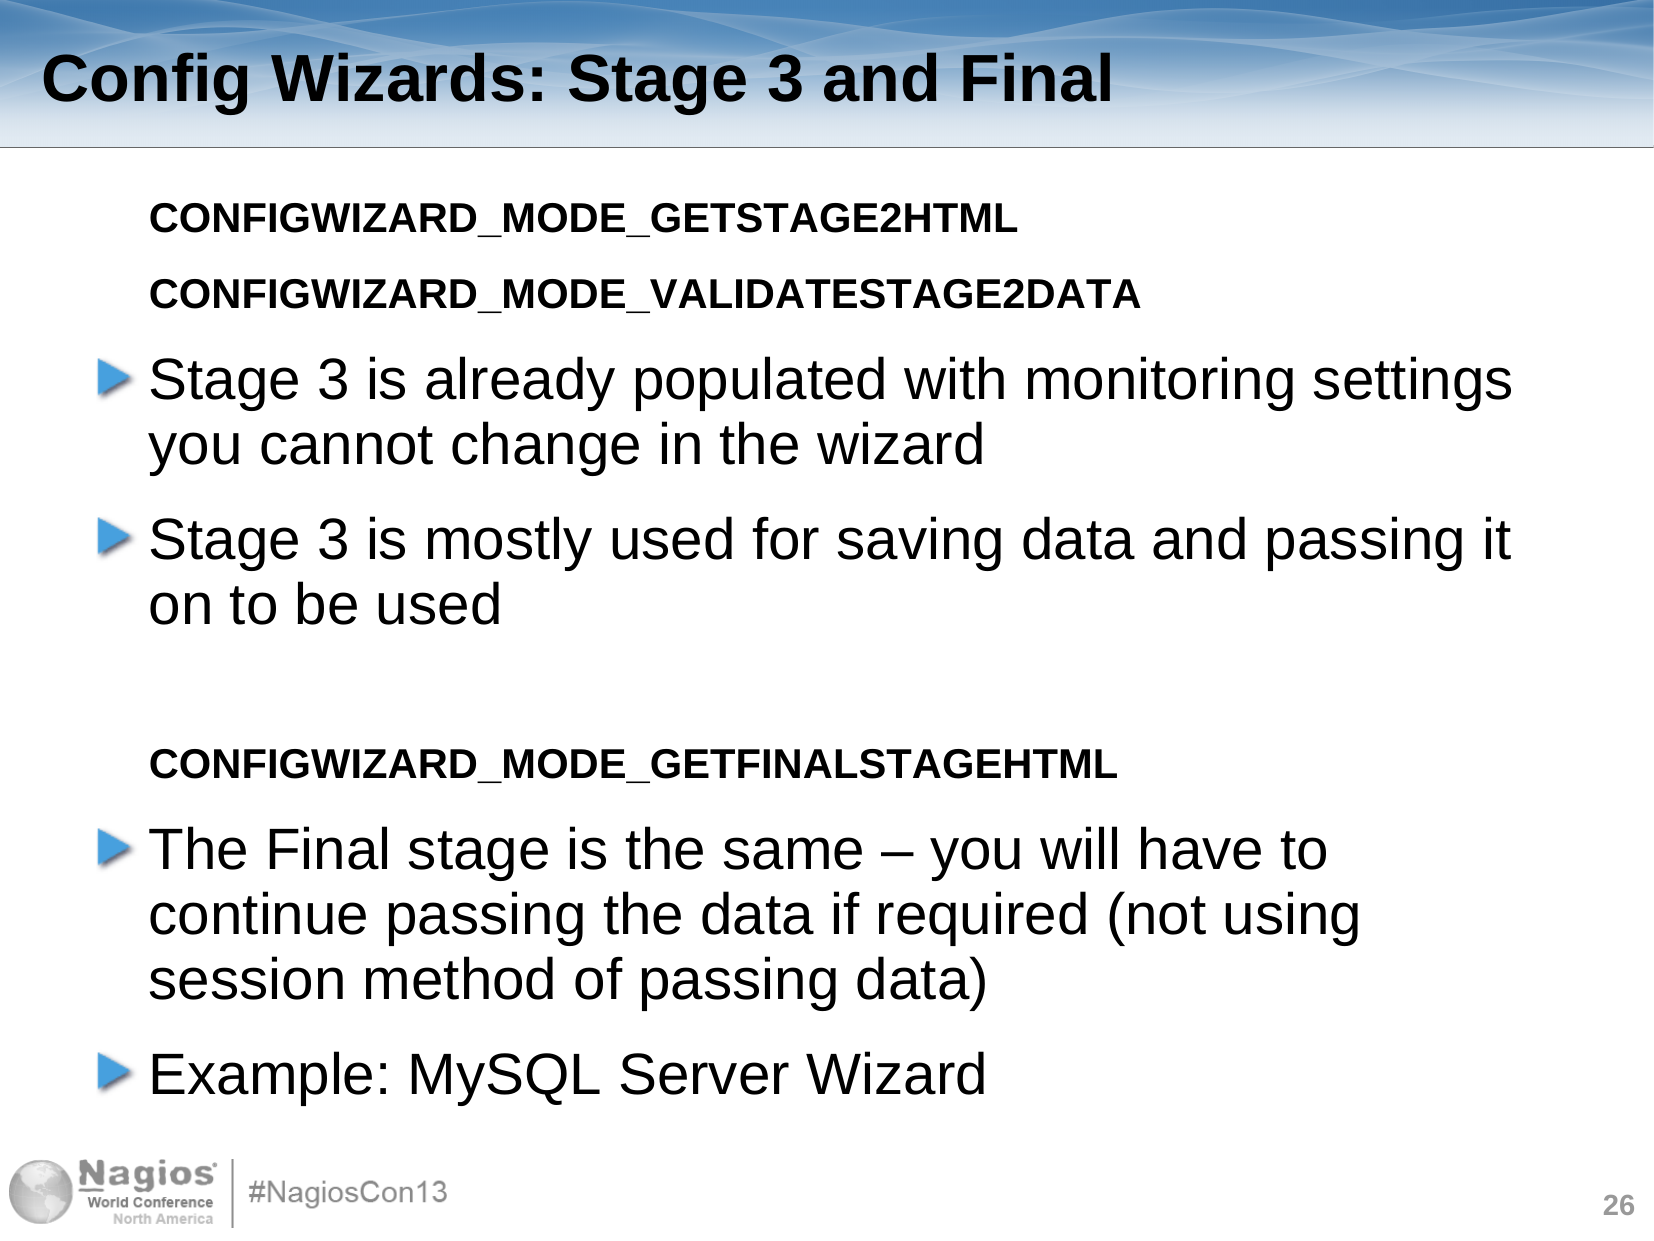

# Config Wizards: Stage 3 and Final
CONFIGWIZARD_MODE_GETSTAGE2HTML
CONFIGWIZARD_MODE_VALIDATESTAGE2DATA
Stage 3 is already populated with monitoring settings you cannot change in the wizard
Stage 3 is mostly used for saving data and passing it on to be used
CONFIGWIZARD_MODE_GETFINALSTAGEHTML
The Final stage is the same – you will have to continue passing the data if required (not using session method of passing data)
Example: MySQL Server Wizard
26